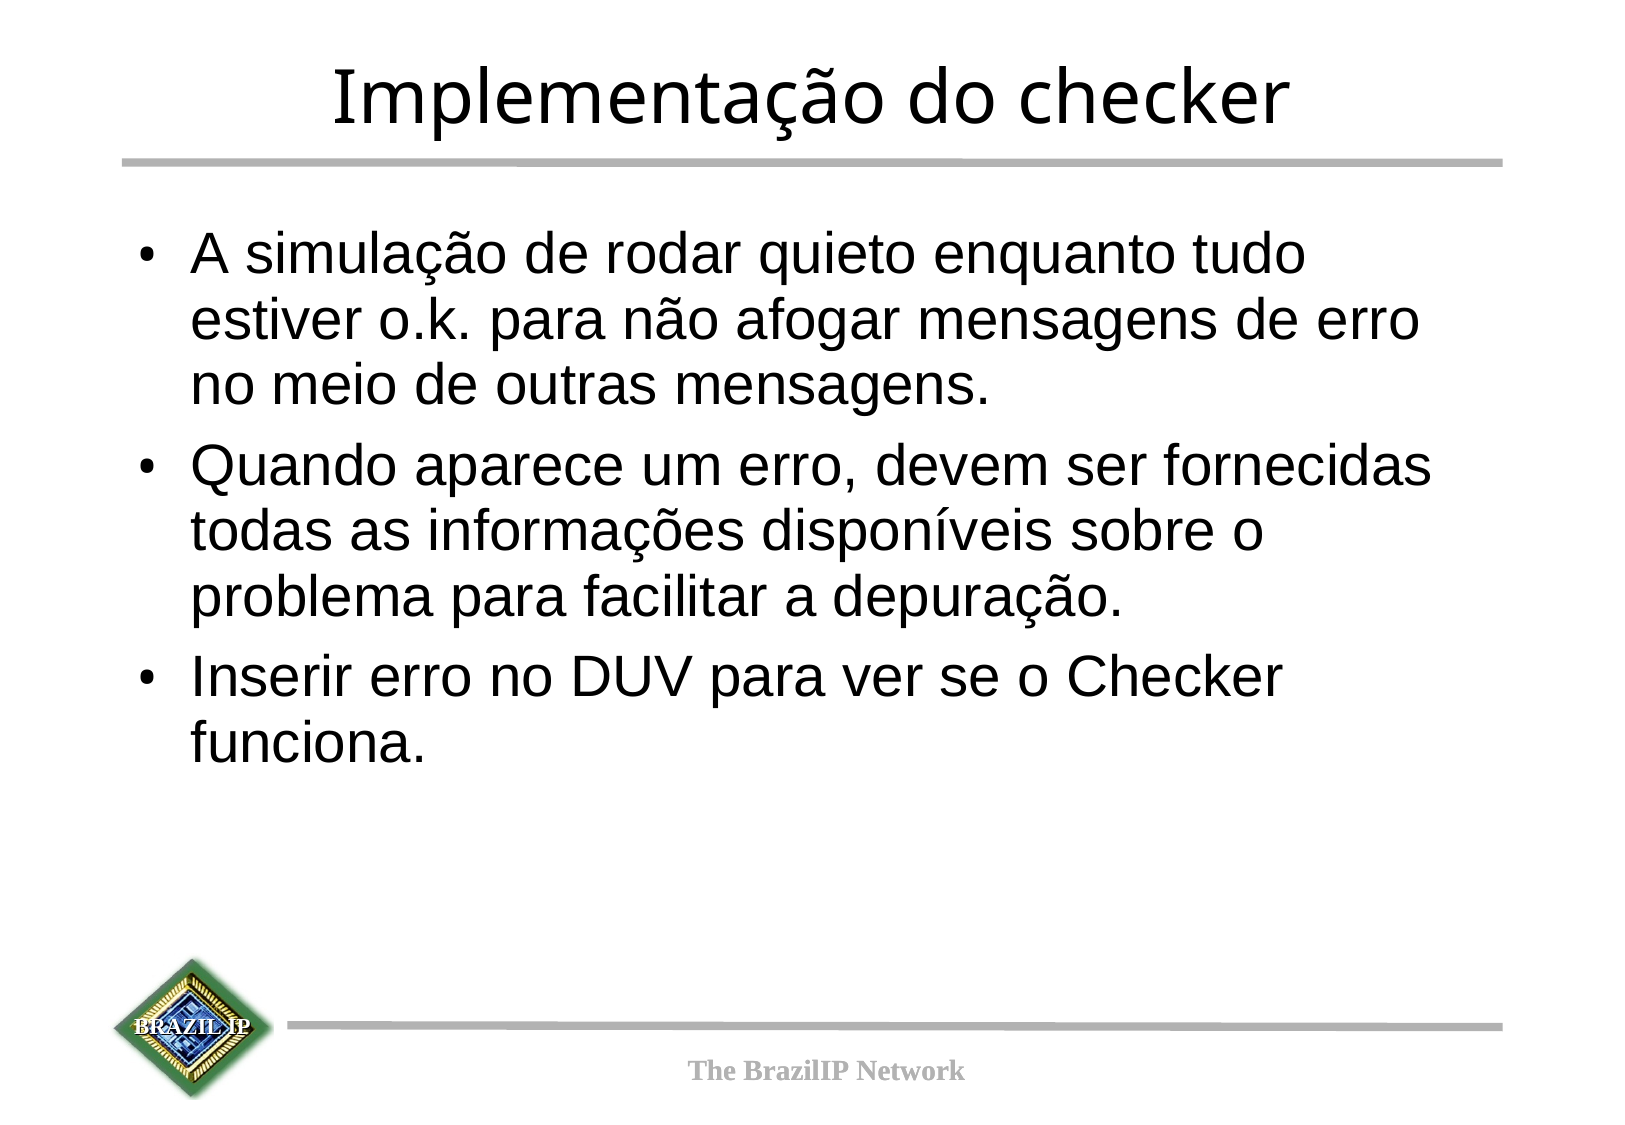

# Implementação do checker
A simulação de rodar quieto enquanto tudo estiver o.k. para não afogar mensagens de erro no meio de outras mensagens.
Quando aparece um erro, devem ser fornecidas todas as informações disponíveis sobre o problema para facilitar a depuração.
Inserir erro no DUV para ver se o Checker funciona.